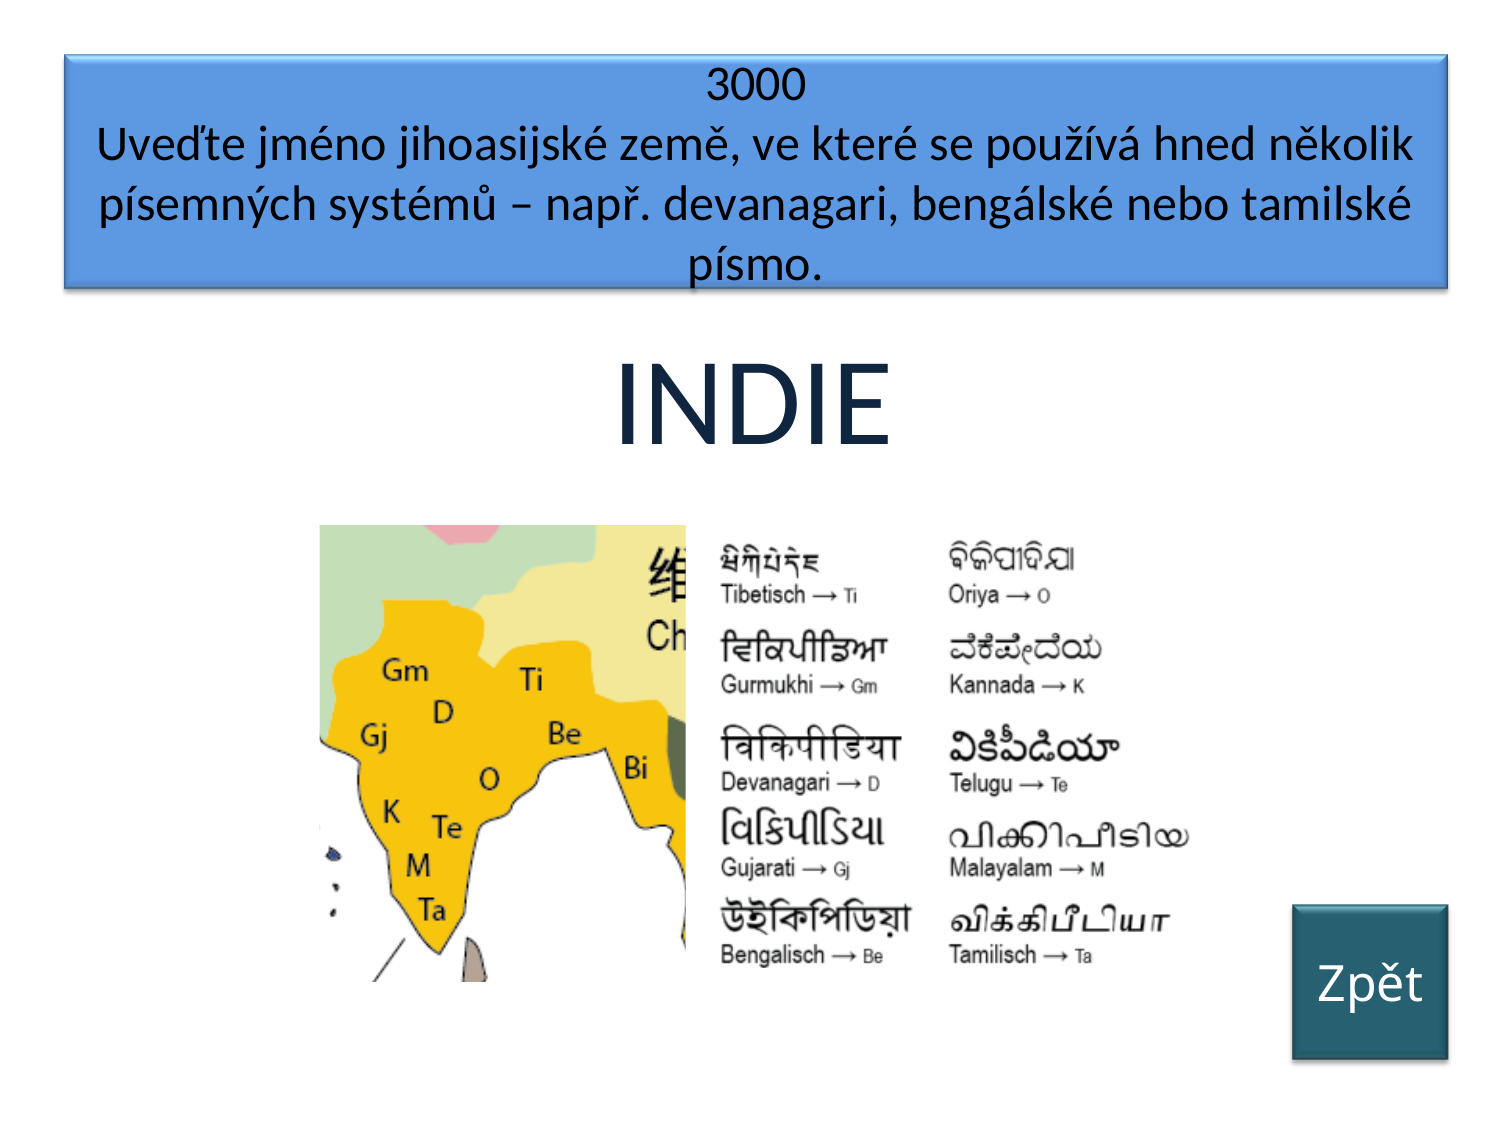

3000
Uveďte jméno jihoasijské země, ve které se používá hned několik písemných systémů – např. devanagari, bengálské nebo tamilské písmo.
INDIE
Zpět